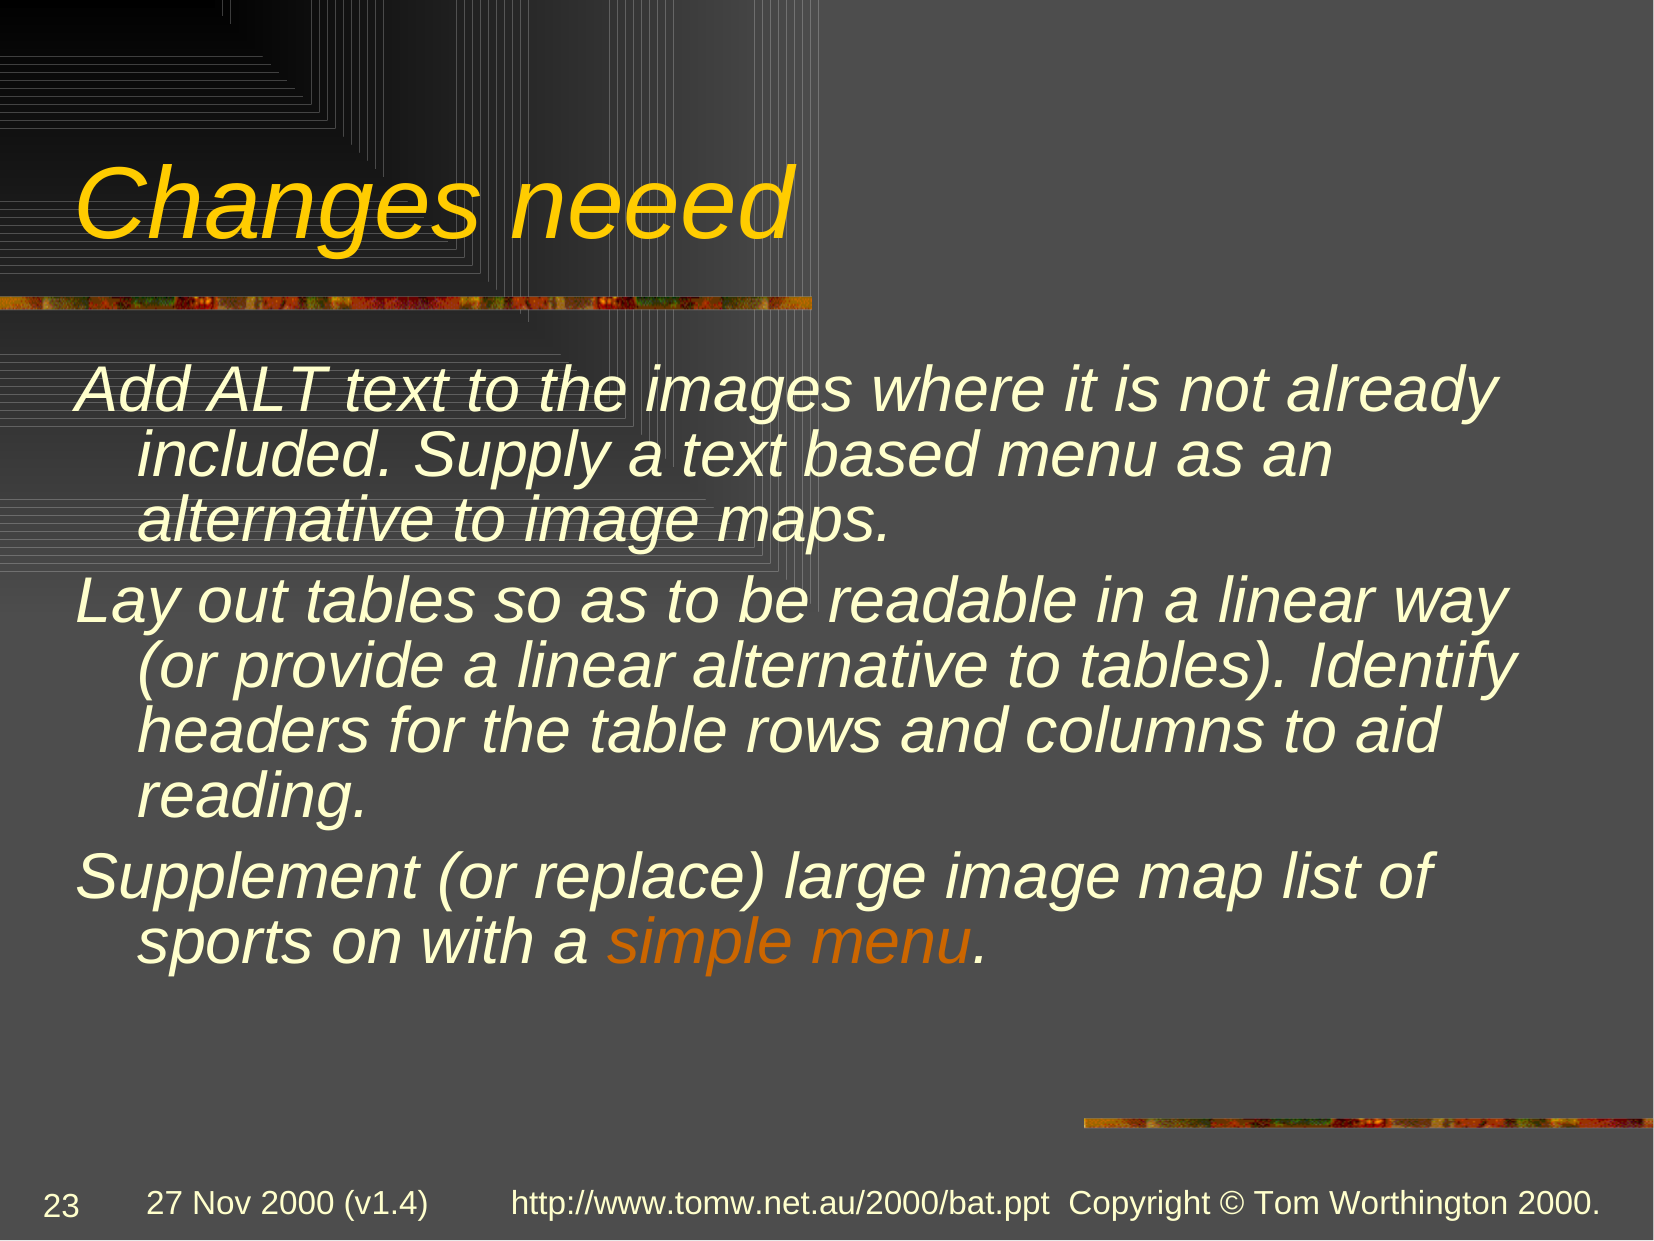

# Changes neeed
Add ALT text to the images where it is not already included. Supply a text based menu as an alternative to image maps.
Lay out tables so as to be readable in a linear way (or provide a linear alternative to tables). Identify headers for the table rows and columns to aid reading.
Supplement (or replace) large image map list of sports on with a simple menu.
27 Nov 2000 (v1.4)
http://www.tomw.net.au/2000/bat.ppt Copyright © Tom Worthington 2000.
23